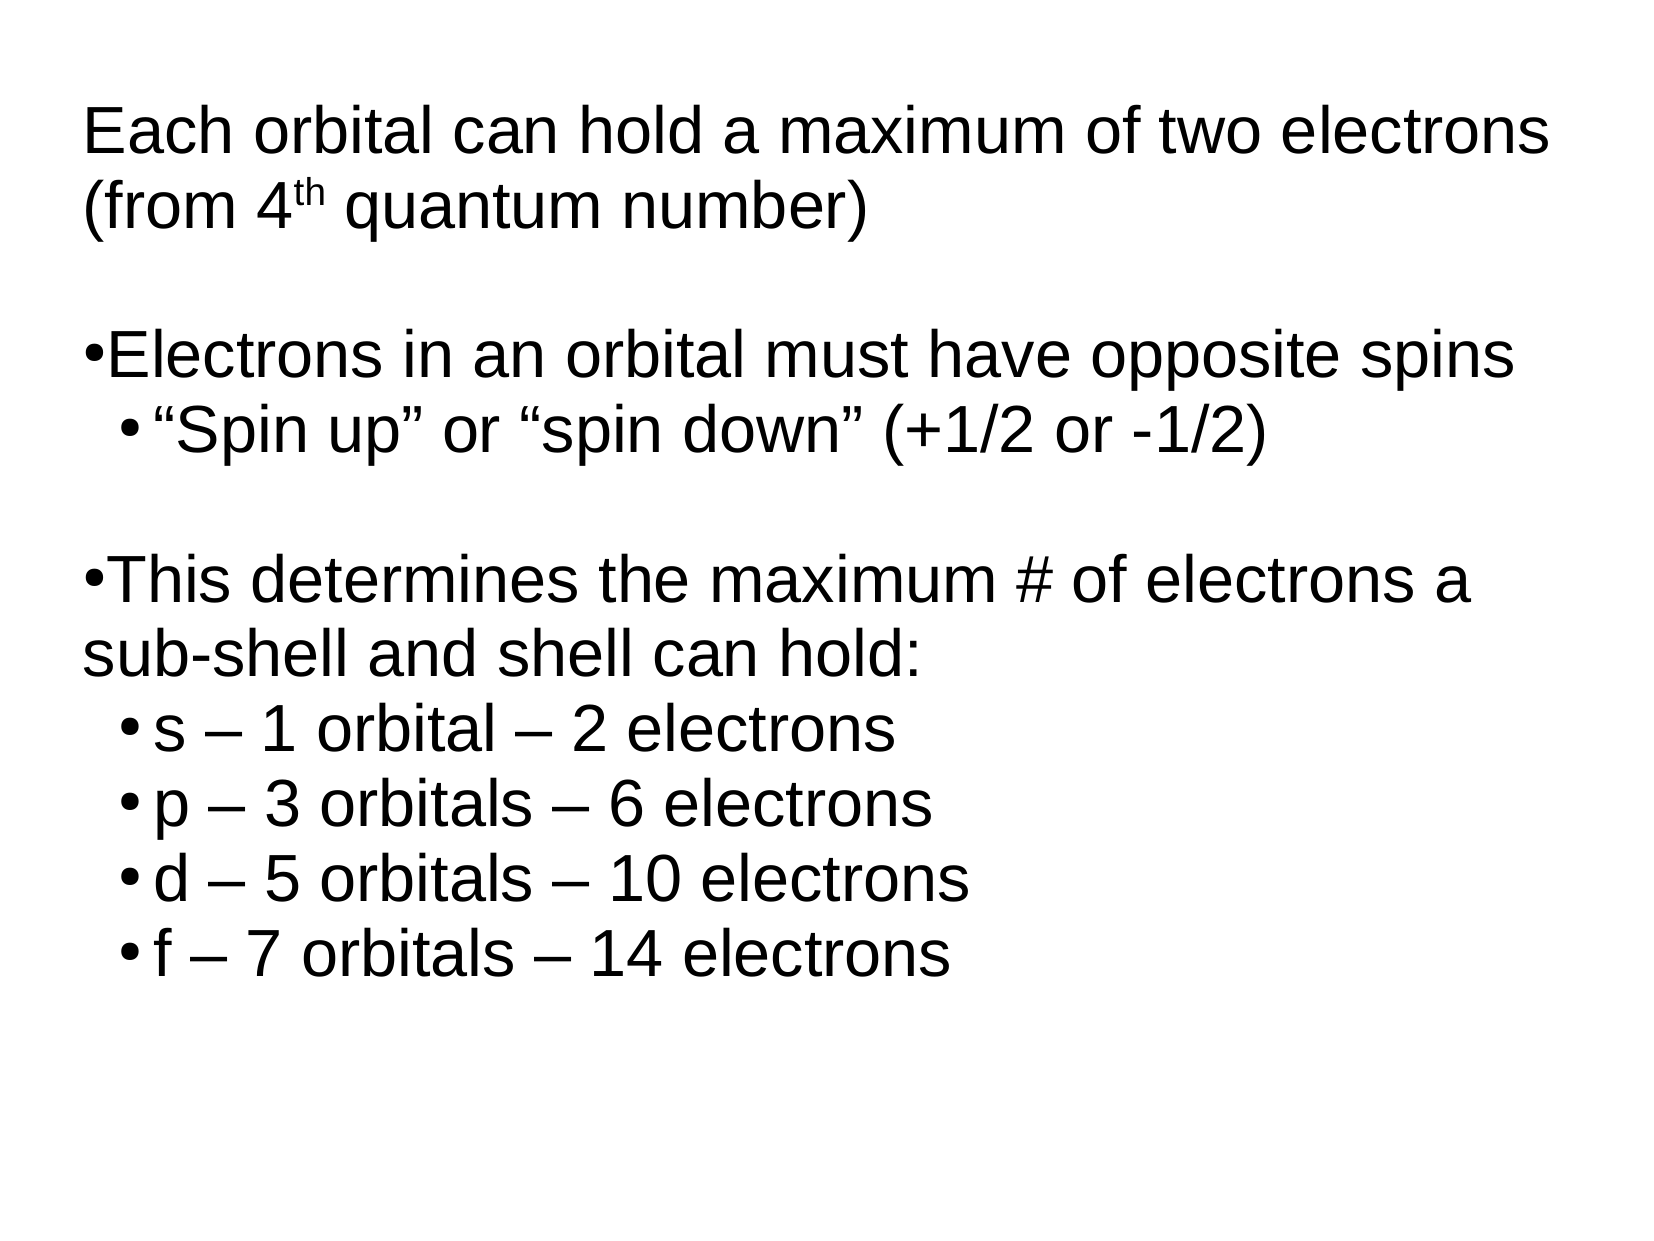

# Each orbital can hold a maximum of two electrons (from 4th quantum number)
Electrons in an orbital must have opposite spins
“Spin up” or “spin down” (+1/2 or -1/2)
This determines the maximum # of electrons a sub-shell and shell can hold:
s – 1 orbital – 2 electrons
p – 3 orbitals – 6 electrons
d – 5 orbitals – 10 electrons
f – 7 orbitals – 14 electrons